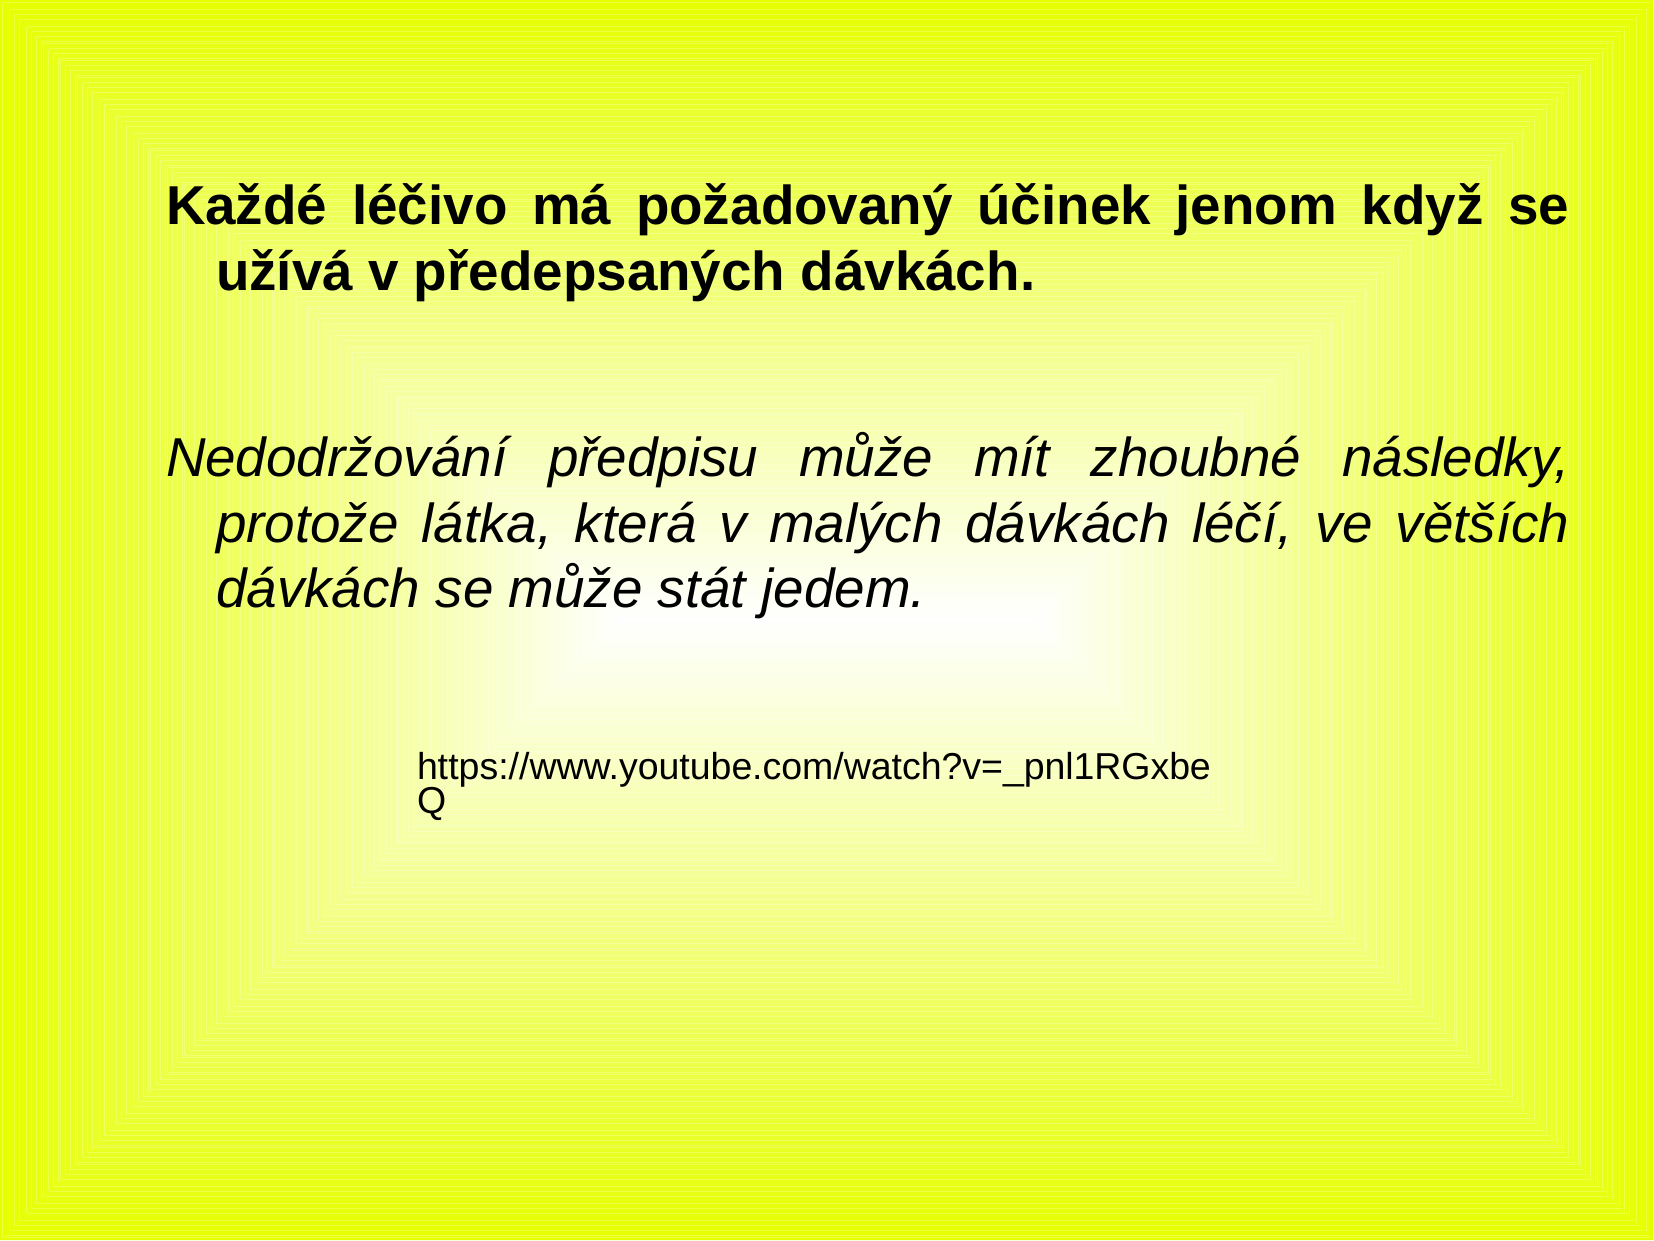

# Každé léčivo má požadovaný účinek jenom když se užívá v předepsaných dávkách.
Nedodržování předpisu může mít zhoubné následky, protože látka, která v malých dávkách léčí, ve větších dávkách se může stát jedem.
https://www.youtube.com/watch?v=_pnl1RGxbeQ